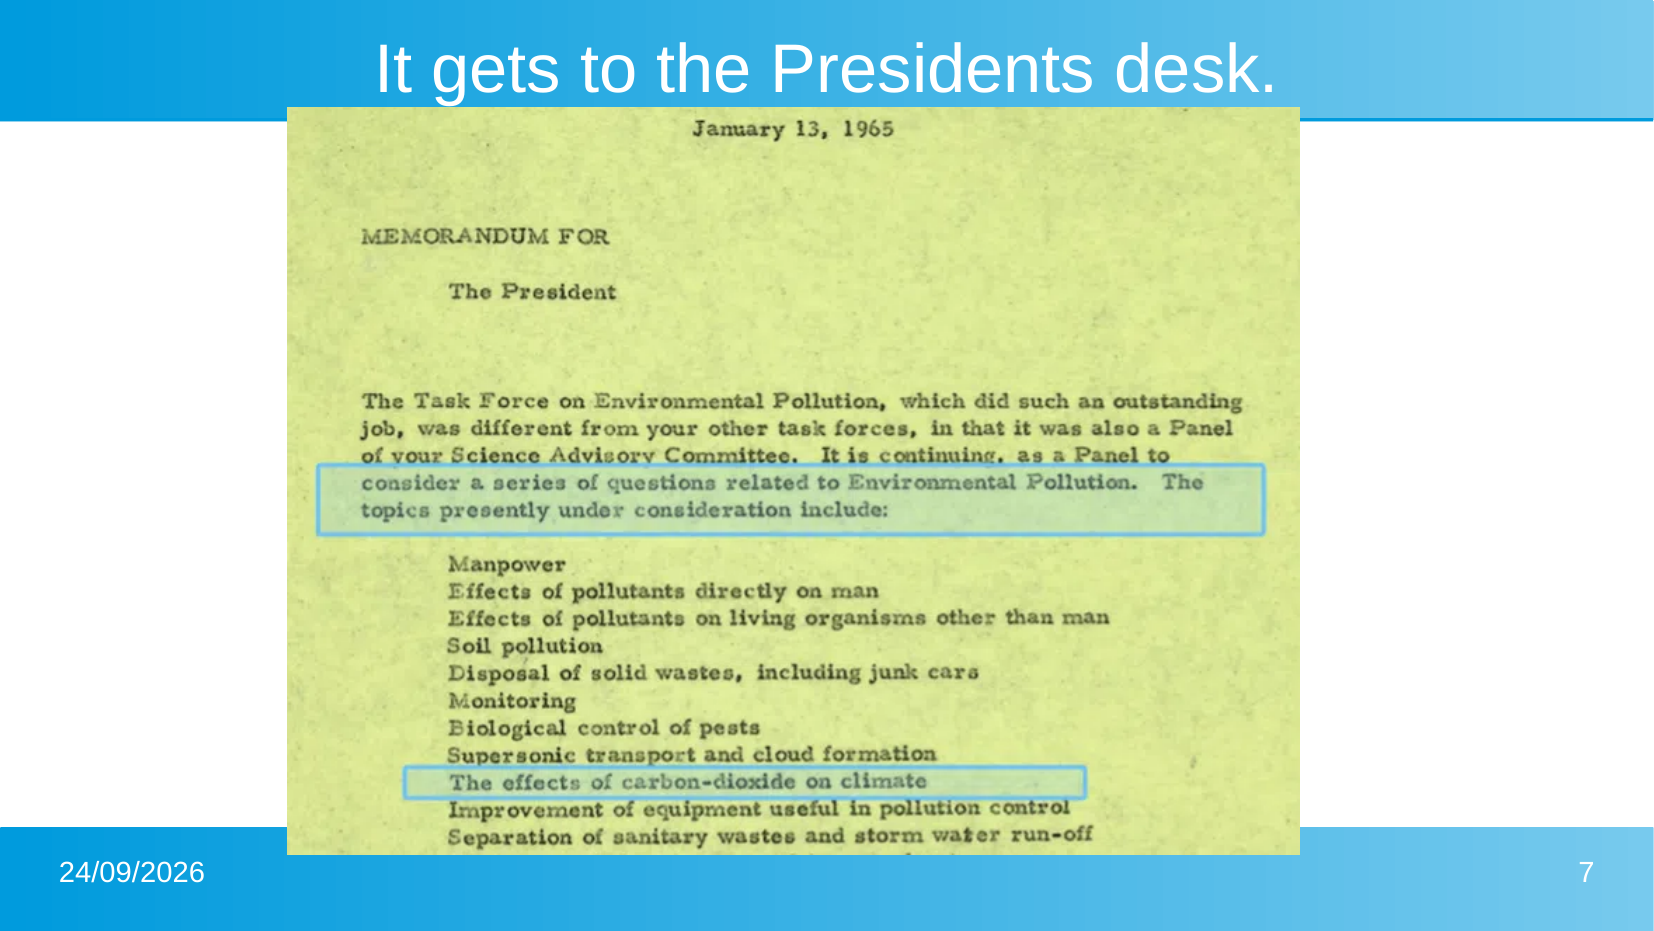

# It gets to the Presidents desk.
7